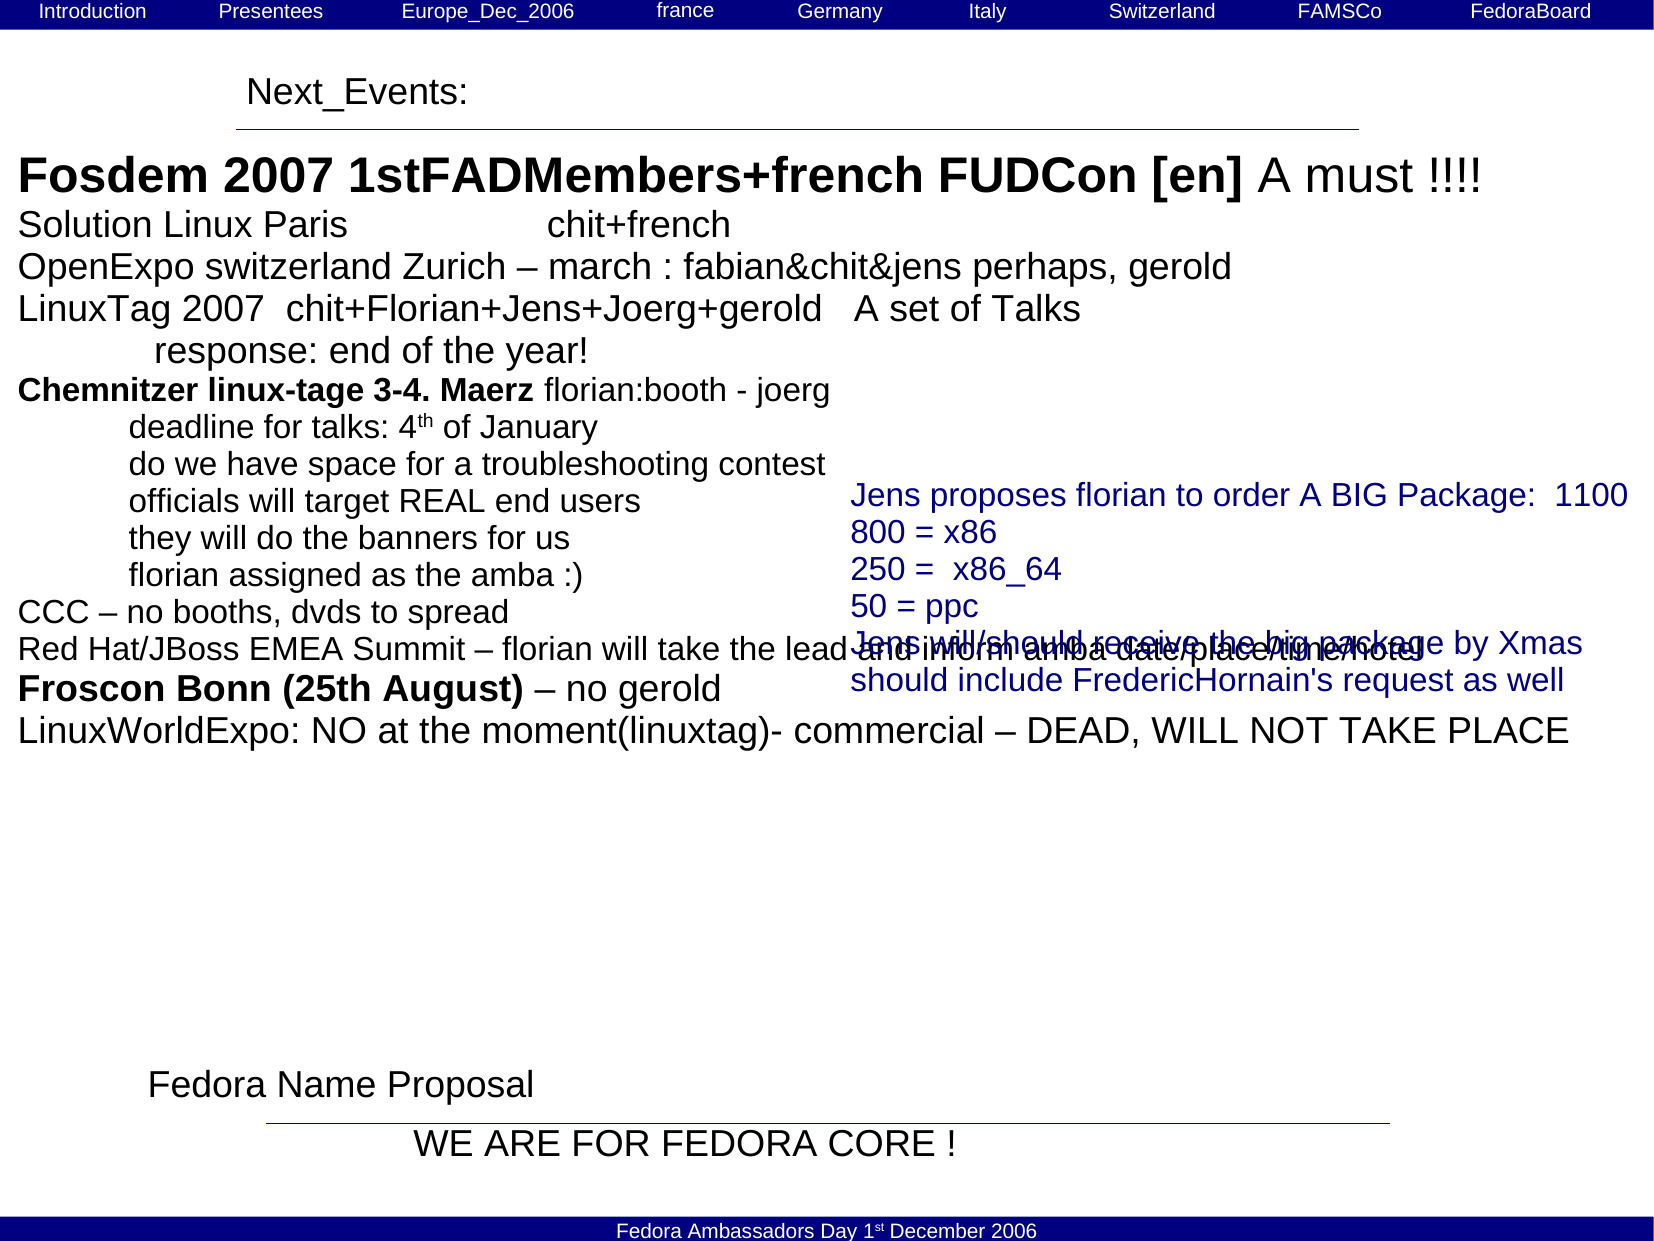

Next_Events:
Fosdem 2007 1stFADMembers+french FUDCon [en] A must !!!!
Solution Linux Paris chit+french
OpenExpo switzerland Zurich – march : fabian&chit&jens perhaps, gerold
LinuxTag 2007 chit+Florian+Jens+Joerg+gerold A set of Talks
 response: end of the year!
Chemnitzer linux-tage 3-4. Maerz florian:booth - joerg
 deadline for talks: 4th of January
 do we have space for a troubleshooting contest
 officials will target REAL end users
 they will do the banners for us
 florian assigned as the amba :)
CCC – no booths, dvds to spread
Red Hat/JBoss EMEA Summit – florian will take the lead and inform amba date/place/time/hotel
Froscon Bonn (25th August) – no gerold
LinuxWorldExpo: NO at the moment(linuxtag)- commercial – DEAD, WILL NOT TAKE PLACE
Jens proposes florian to order A BIG Package: 1100
800 = x86
250 = x86_64
50 = ppc
Jens will/should receive the big package by Xmas
should include FredericHornain's request as well
Fedora Name Proposal
WE ARE FOR FEDORA CORE !